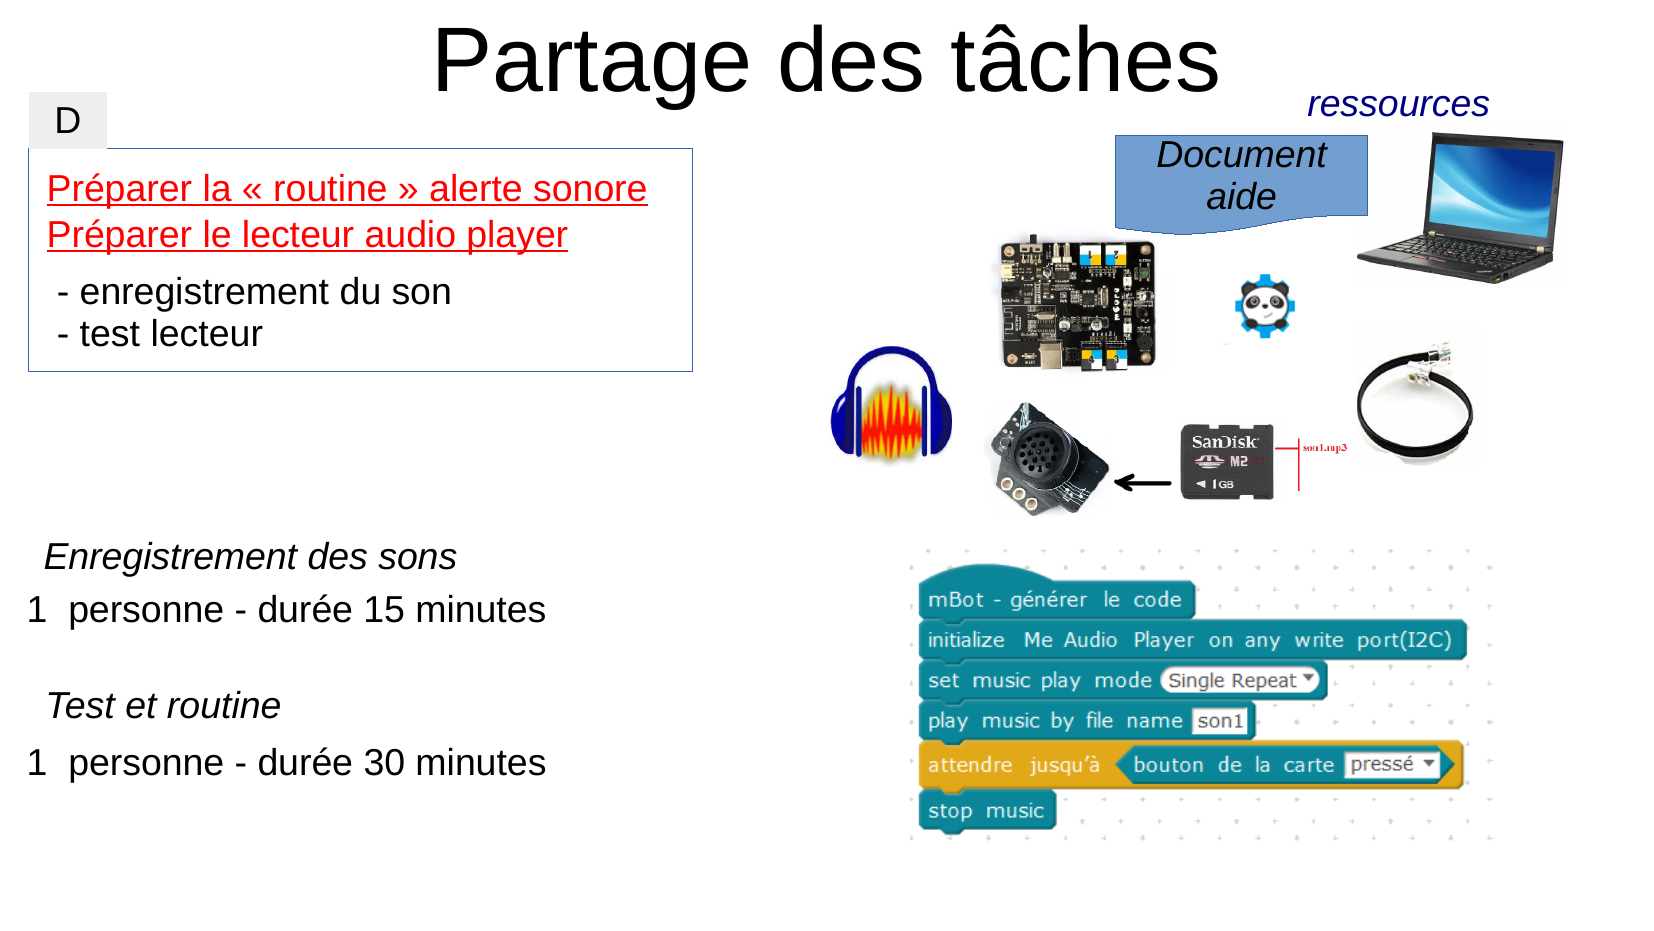

# Partage des tâches
ressources
D
Document aide
Préparer la « routine » alerte sonore
Préparer le lecteur audio player
- enregistrement du son
- test lecteur
Enregistrement des sons
1 personne - durée 15 minutes
Test et routine
1 personne - durée 30 minutes